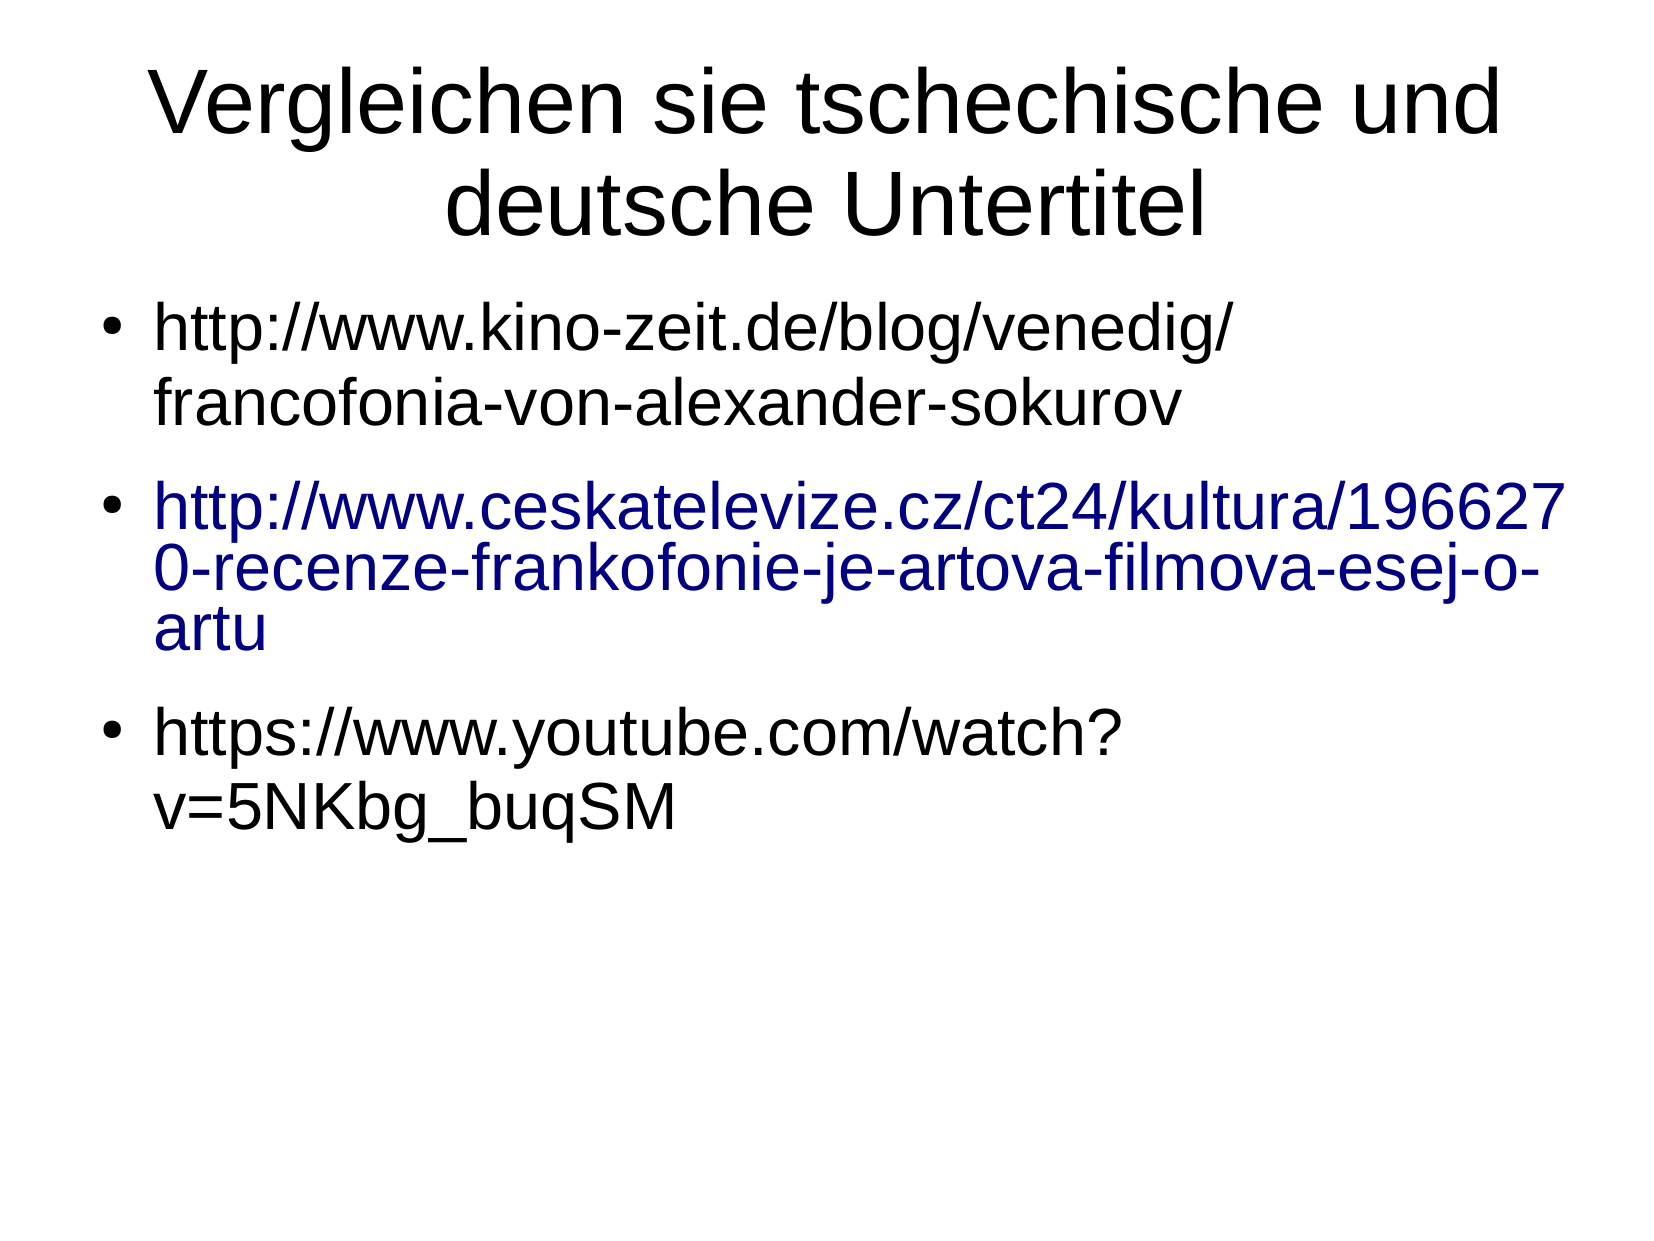

# Vergleichen sie tschechische und deutsche Untertitel
http://www.kino-zeit.de/blog/venedig/francofonia-von-alexander-sokurov
http://www.ceskatelevize.cz/ct24/kultura/1966270-recenze-frankofonie-je-artova-filmova-esej-o-artu
https://www.youtube.com/watch?v=5NKbg_buqSM